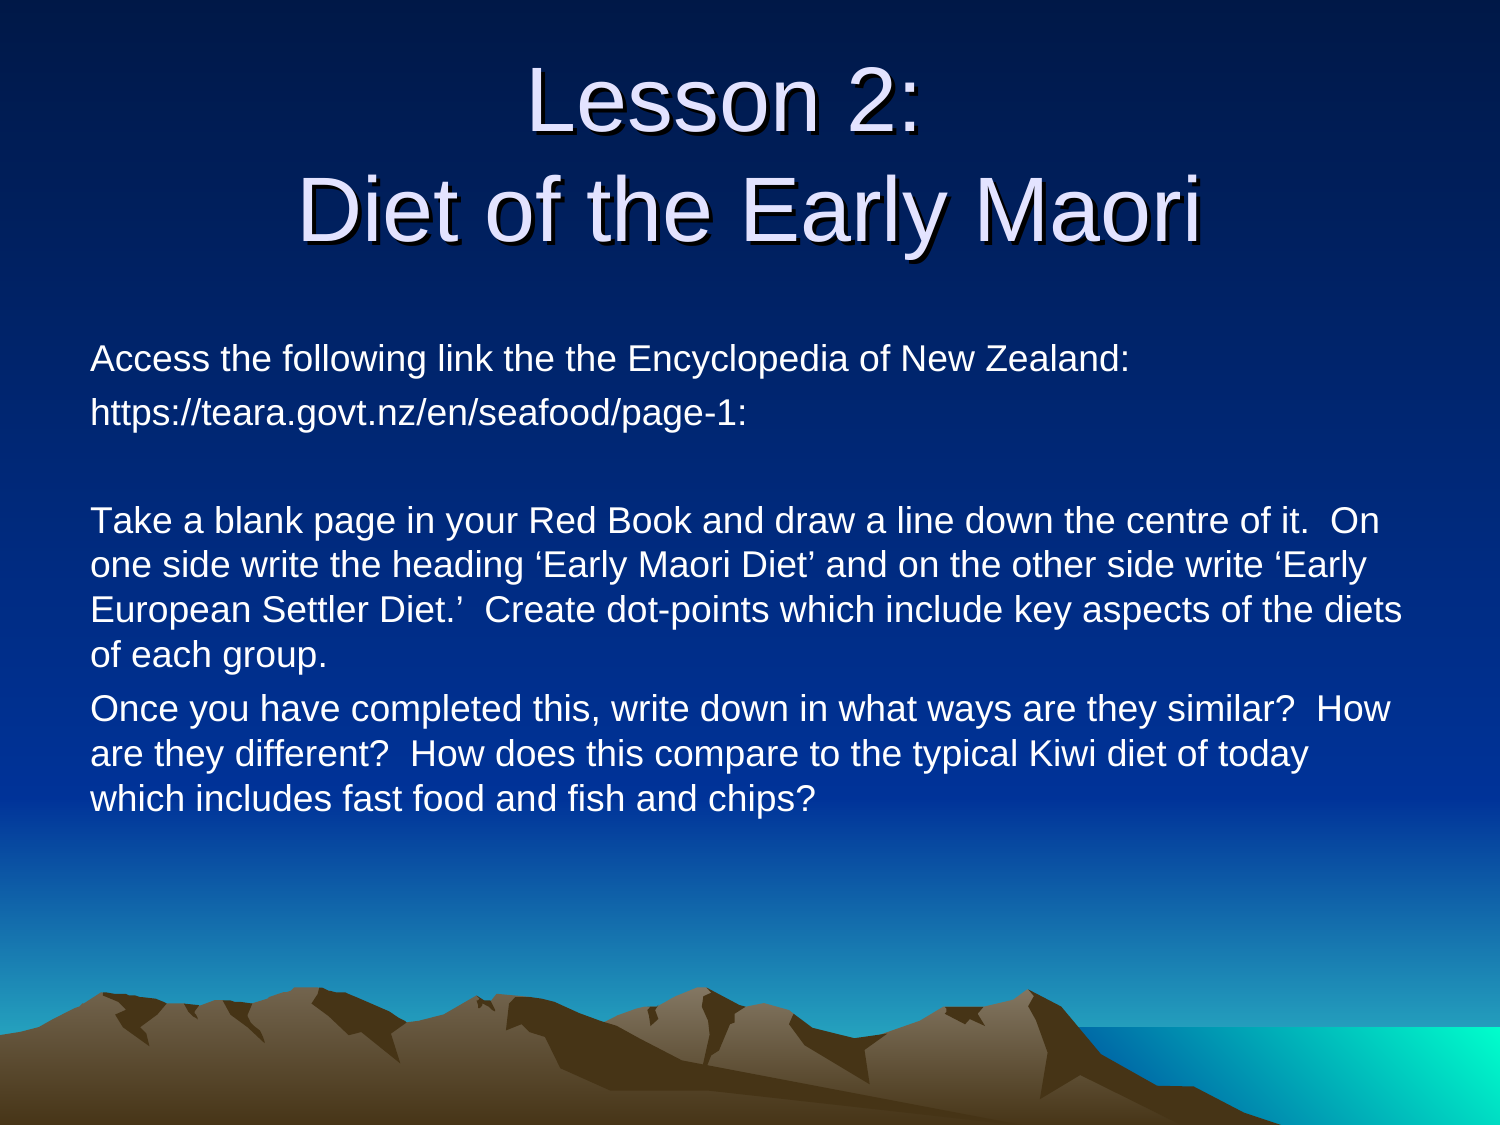

# Lesson 2: Diet of the Early Maori
Access the following link the the Encyclopedia of New Zealand:
https://teara.govt.nz/en/seafood/page-1:
Take a blank page in your Red Book and draw a line down the centre of it. On one side write the heading ‘Early Maori Diet’ and on the other side write ‘Early European Settler Diet.’ Create dot-points which include key aspects of the diets of each group.
Once you have completed this, write down in what ways are they similar? How are they different? How does this compare to the typical Kiwi diet of today which includes fast food and fish and chips?